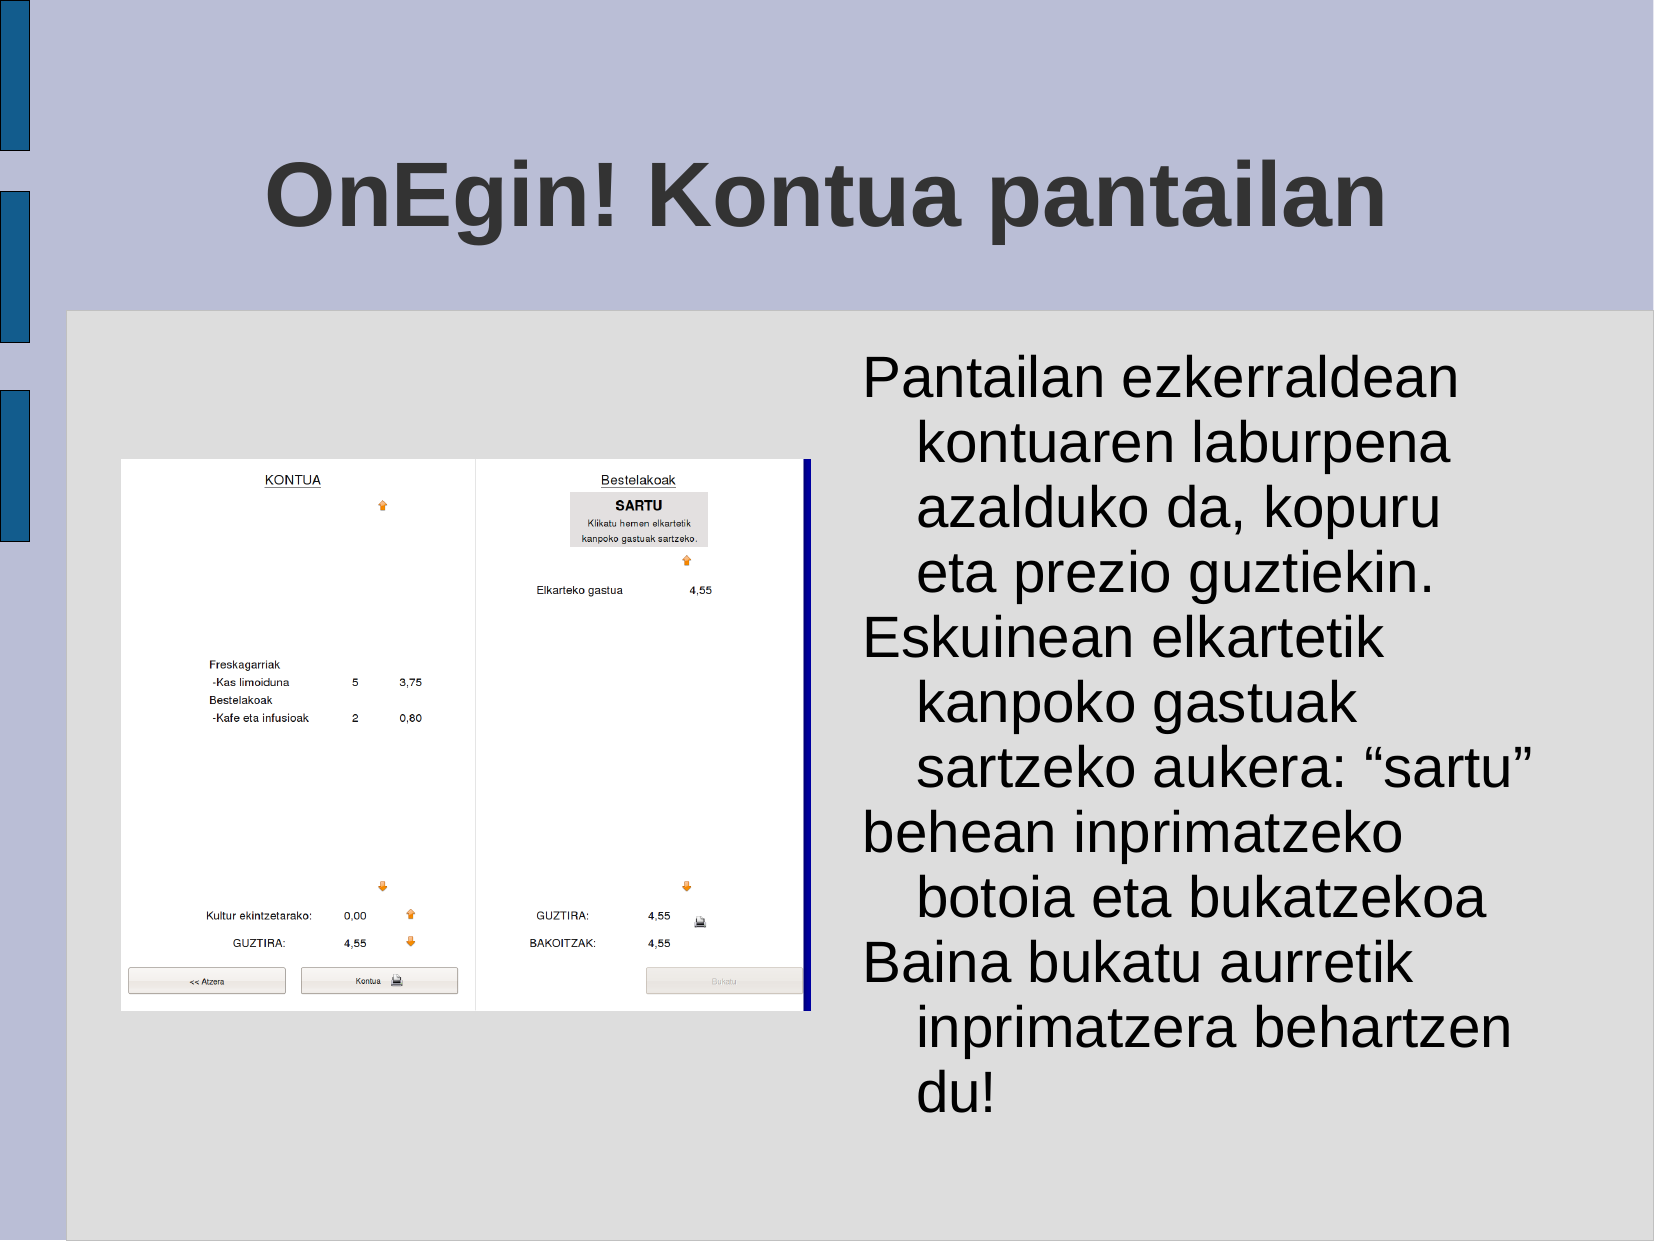

# OnEgin! Kontua pantailan
Pantailan ezkerraldean kontuaren laburpena azalduko da, kopuru eta prezio guztiekin.
Eskuinean elkartetik kanpoko gastuak sartzeko aukera: “sartu”
behean inprimatzeko botoia eta bukatzekoa
Baina bukatu aurretik inprimatzera behartzen du!